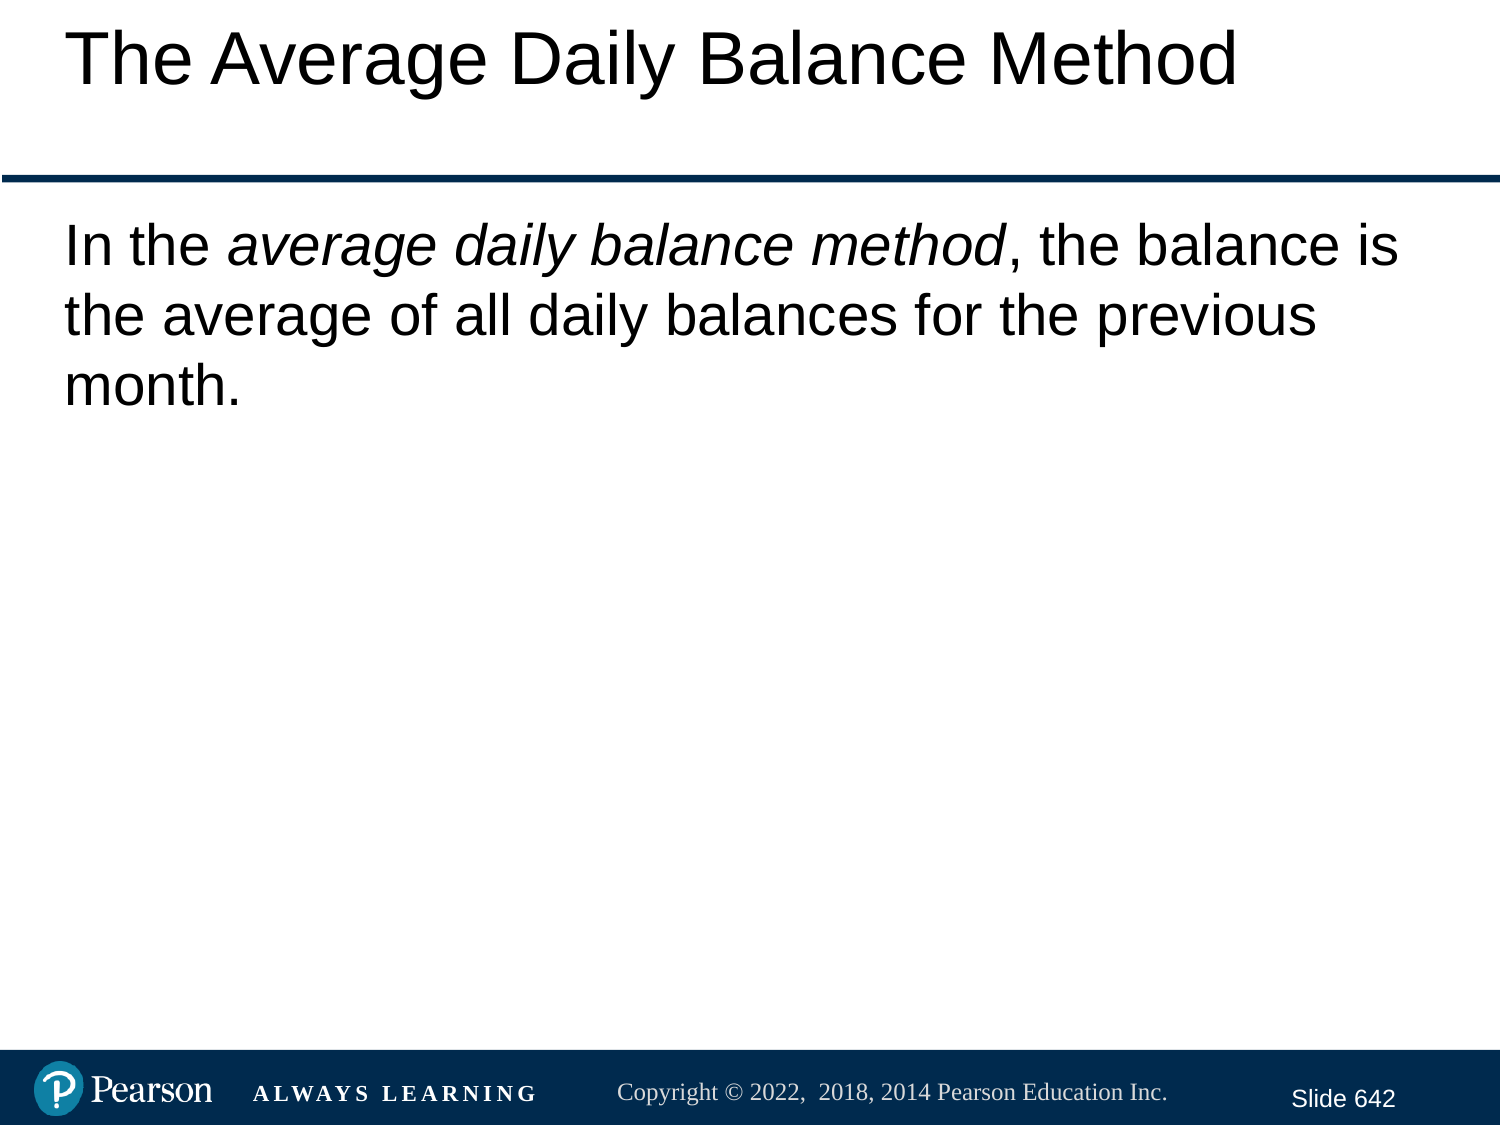

# The Average Daily Balance Method
In the average daily balance method, the balance is the average of all daily balances for the previous month.